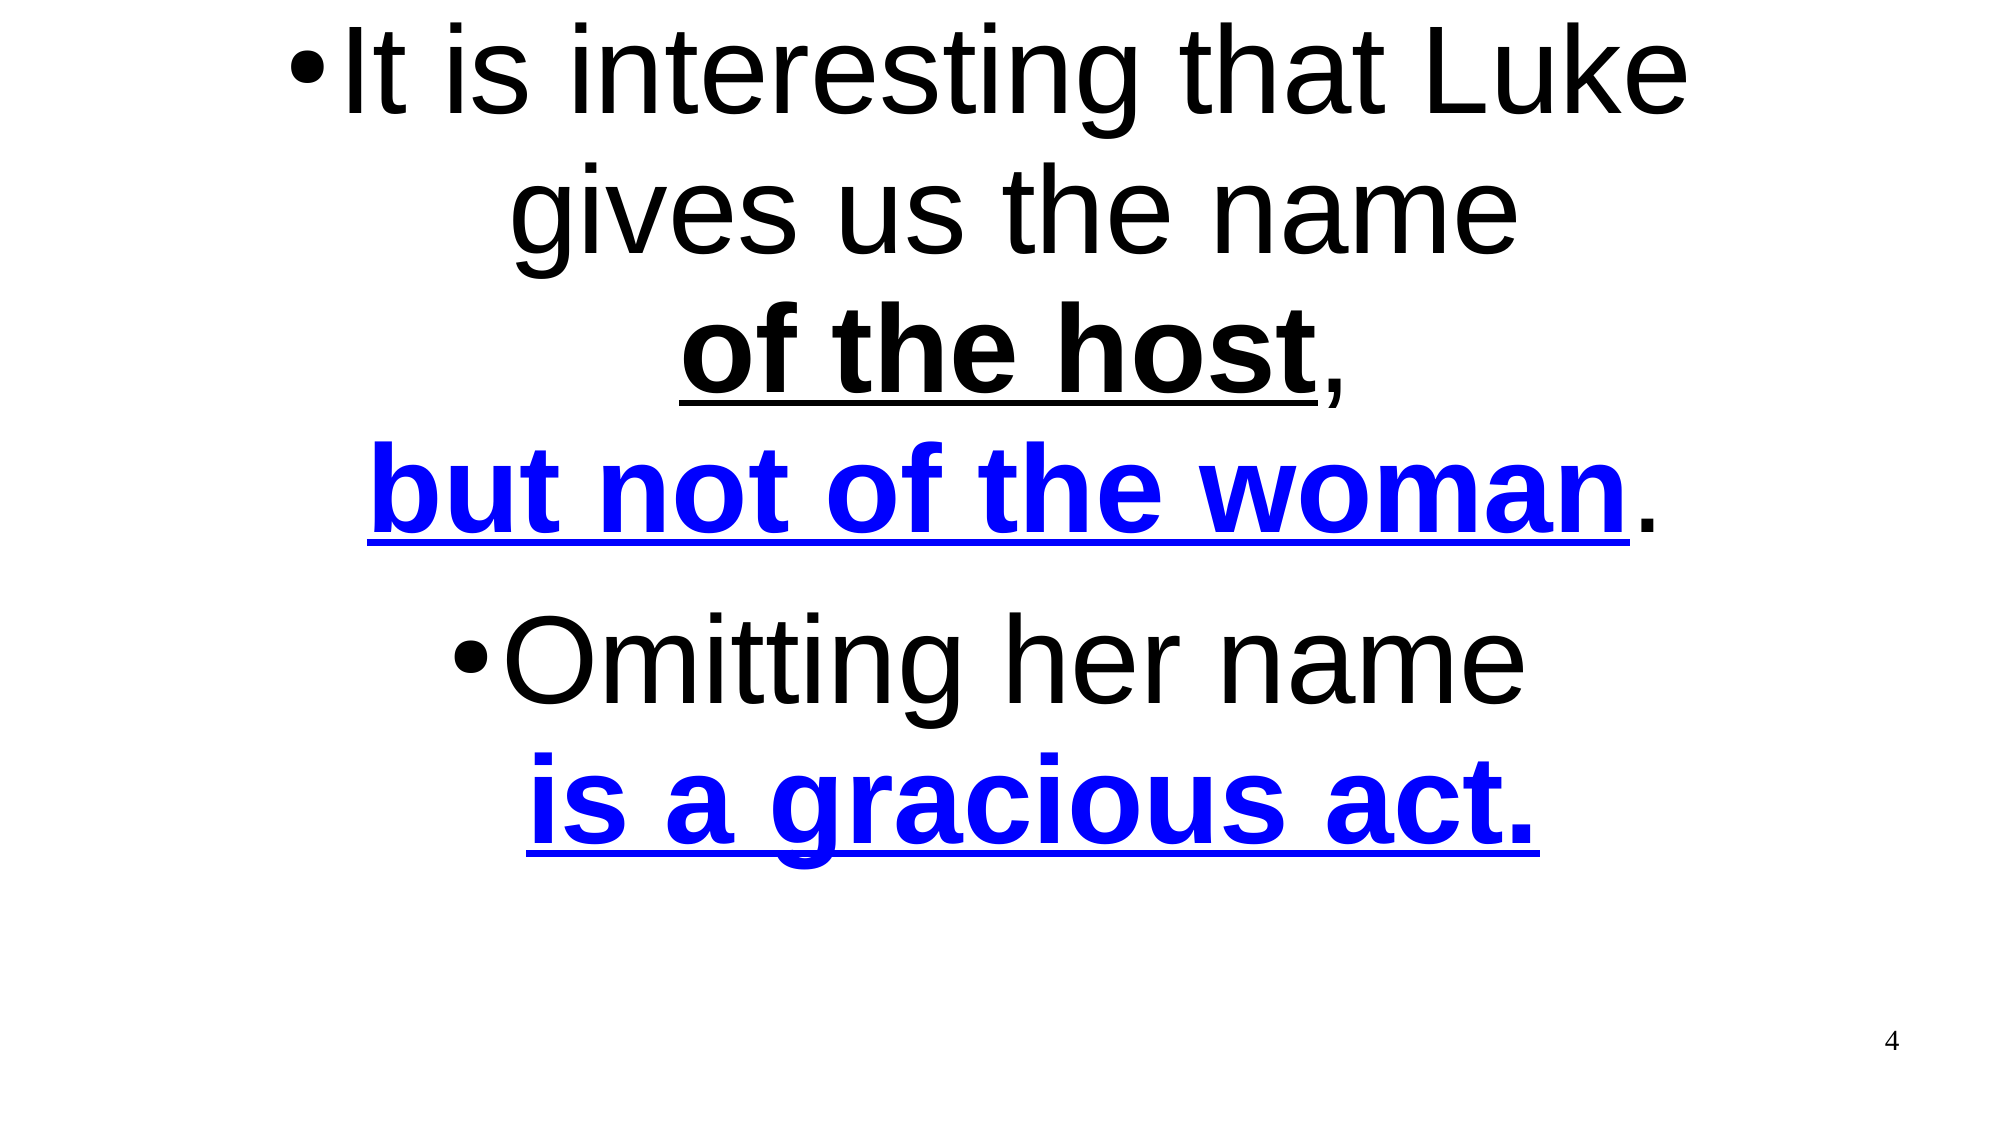

# It is interesting that Luke gives us the name of the host, but not of the woman.
Omitting her name
is a gracious act.
4